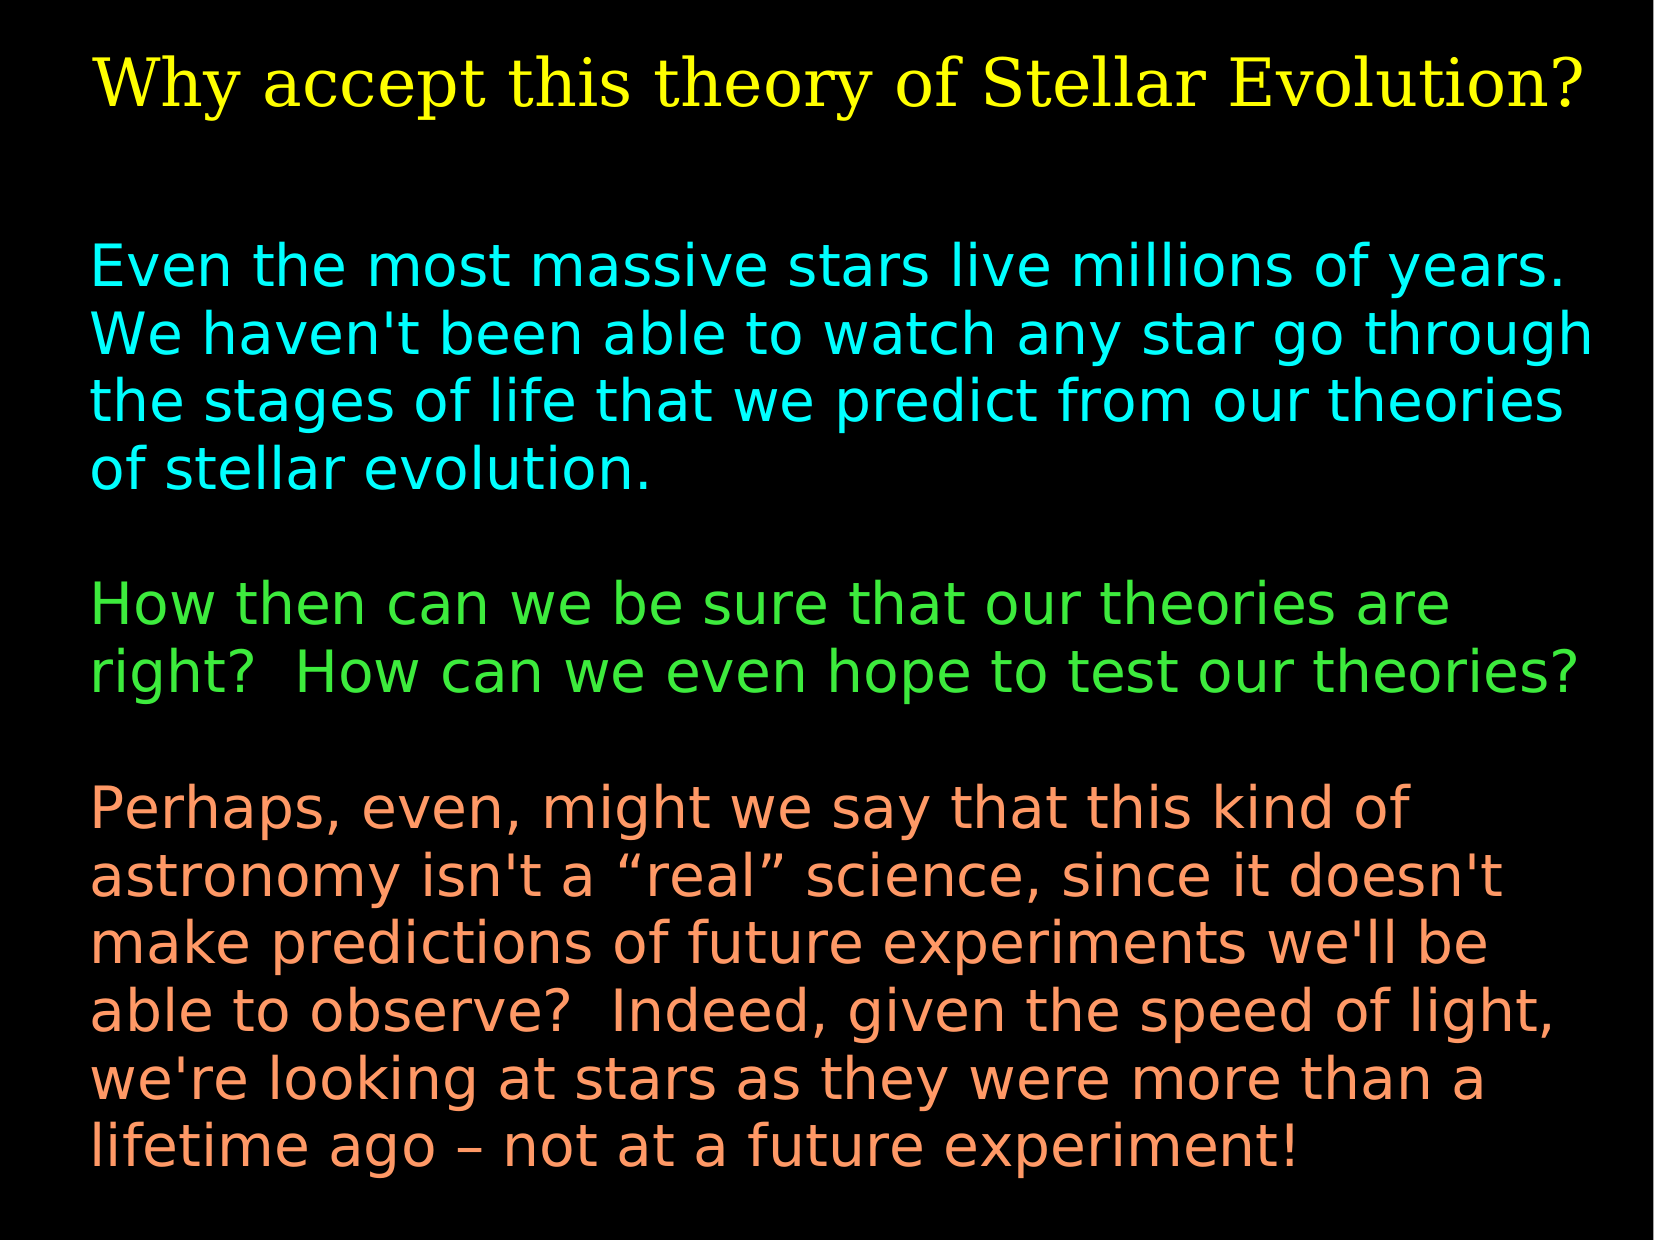

Why accept this theory of Stellar Evolution?
Even the most massive stars live millions of years. We haven't been able to watch any star go through the stages of life that we predict from our theories of stellar evolution.
How then can we be sure that our theories are right? How can we even hope to test our theories?
Perhaps, even, might we say that this kind of astronomy isn't a “real” science, since it doesn't make predictions of future experiments we'll be able to observe? Indeed, given the speed of light, we're looking at stars as they were more than a lifetime ago – not at a future experiment!